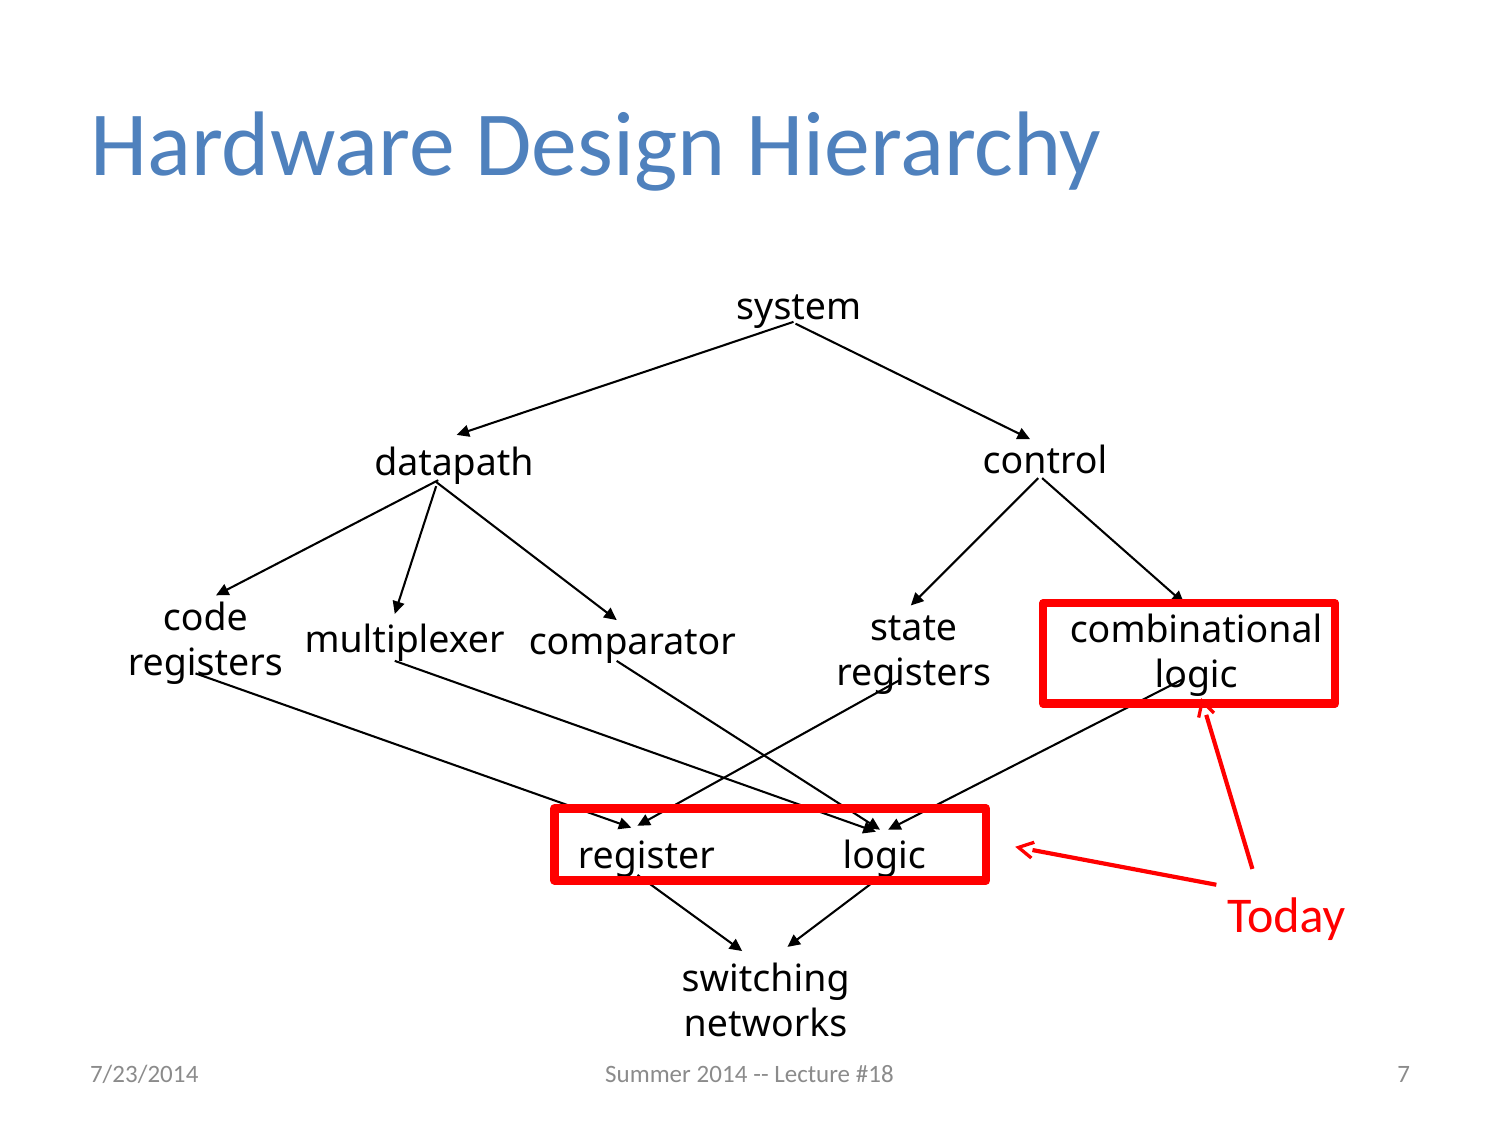

# Hardware Design Hierarchy
system
control
datapath
code
registers
state
registers
combinational
logic
multiplexer
comparator
Today
register
logic
switching
networks
7/23/2014
Summer 2014 -- Lecture #18